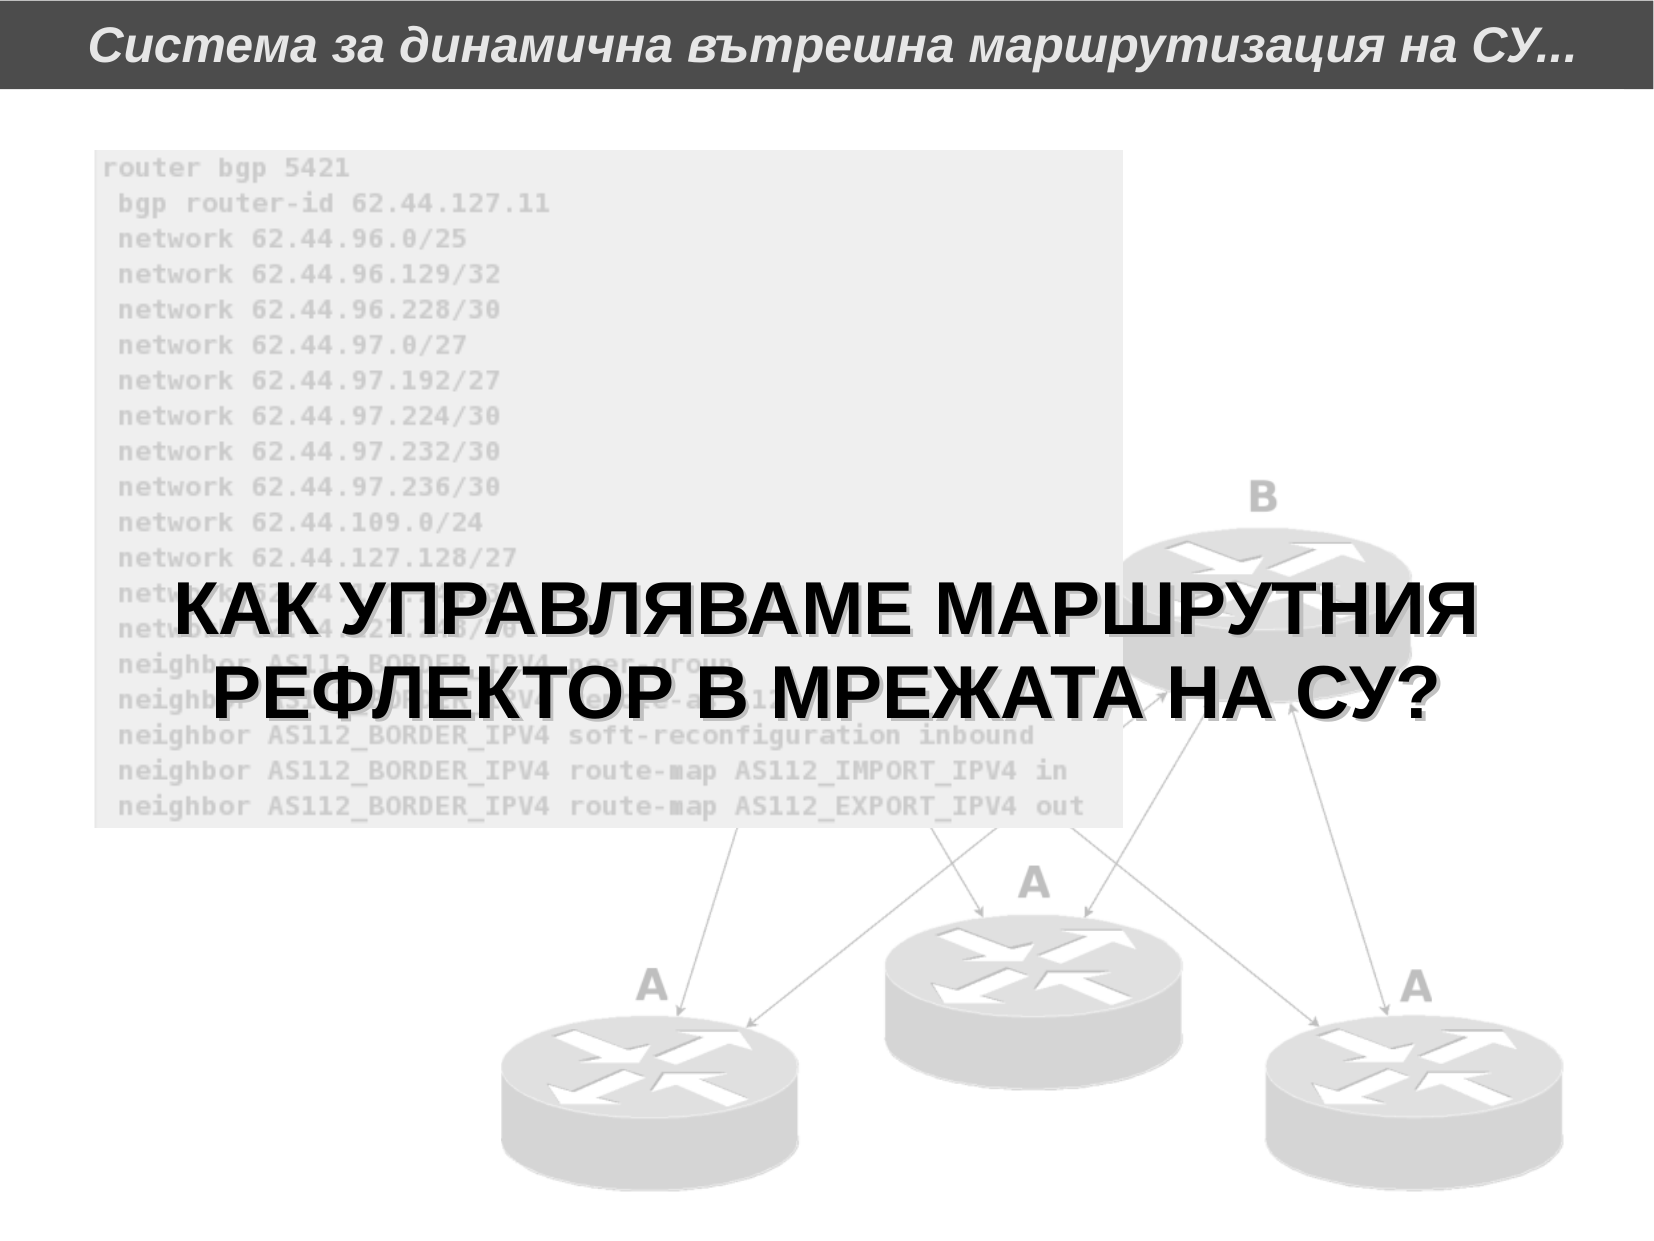

Система за динамична вътрешна маршрутизация на СУ...
КАК УПРАВЛЯВАМЕ МАРШРУТНИЯ РЕФЛЕКТОР В МРЕЖАТА НА СУ?